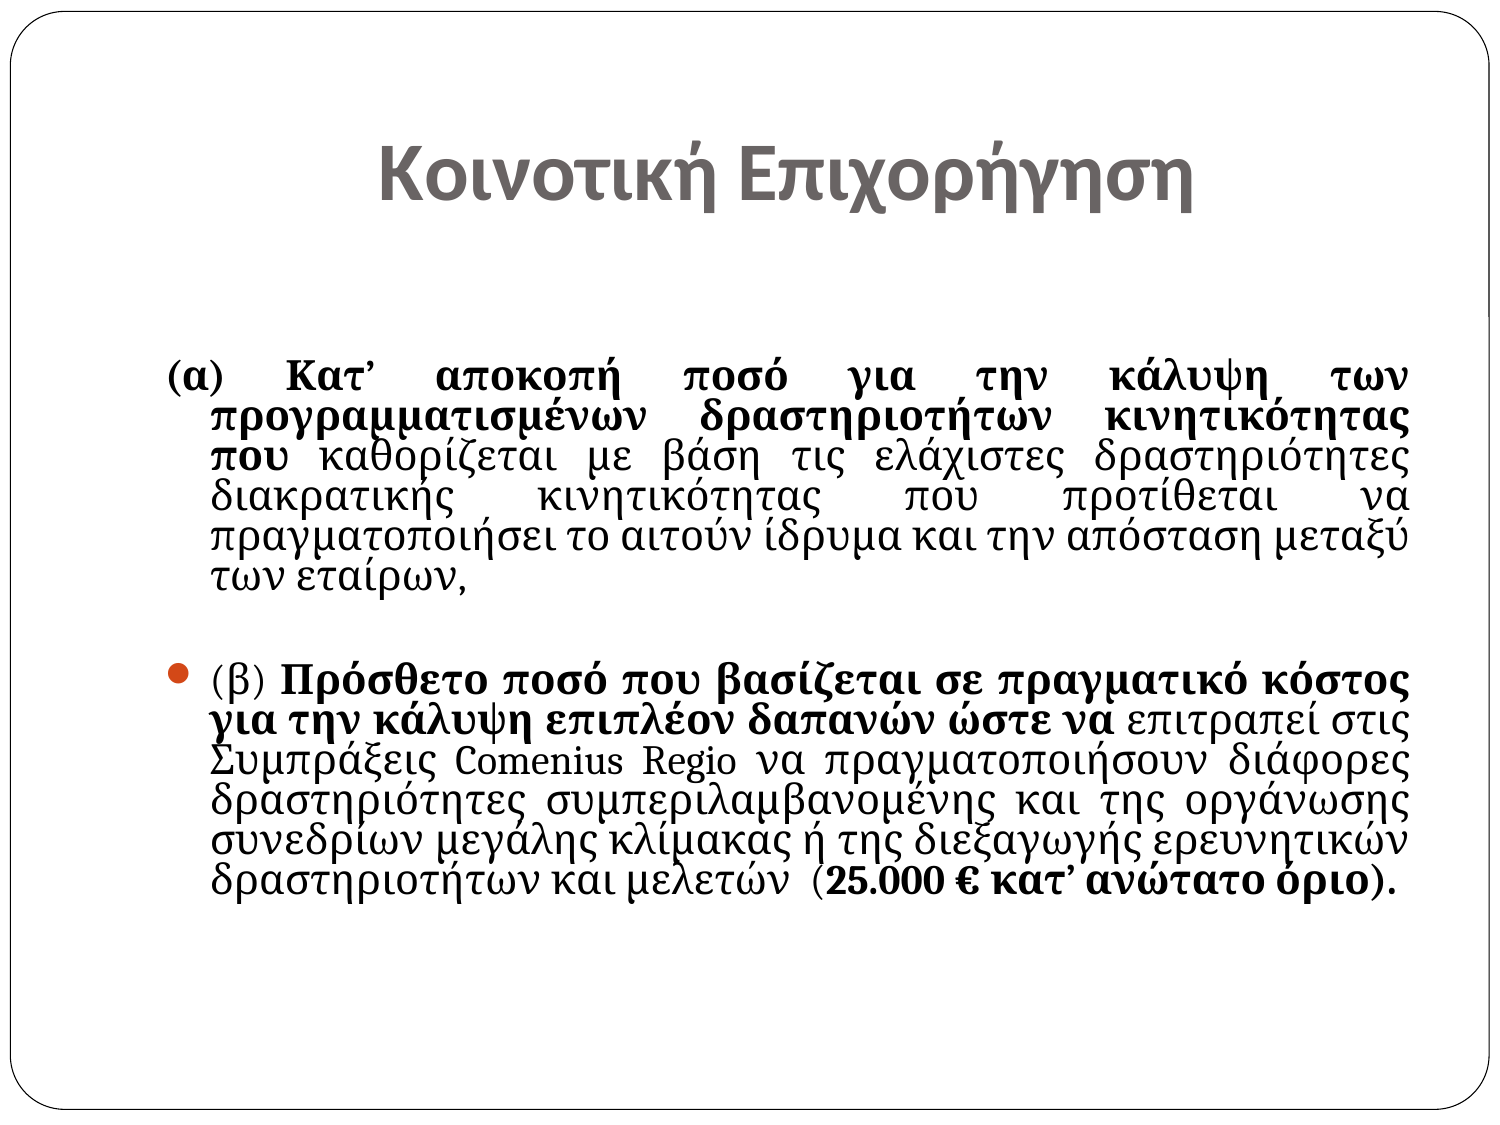

# Κοινοτική Επιχορήγηση
(α) Κατ’ αποκοπή ποσό για την κάλυψη των προγραμματισμένων δραστηριοτήτων κινητικότητας που καθορίζεται με βάση τις ελάχιστες δραστηριότητες διακρατικής κινητικότητας που προτίθεται να πραγματοποιήσει το αιτούν ίδρυμα και την απόσταση μεταξύ των εταίρων,
(β) Πρόσθετο ποσό που βασίζεται σε πραγματικό κόστος για την κάλυψη επιπλέον δαπανών ώστε να επιτραπεί στις Συμπράξεις Comenius Regio να πραγματοποιήσουν διάφορες δραστηριότητες συμπεριλαμβανομένης και της οργάνωσης συνεδρίων μεγάλης κλίμακας ή της διεξαγωγής ερευνητικών δραστηριοτήτων και μελετών (25.000 € κατ’ ανώτατο όριο).